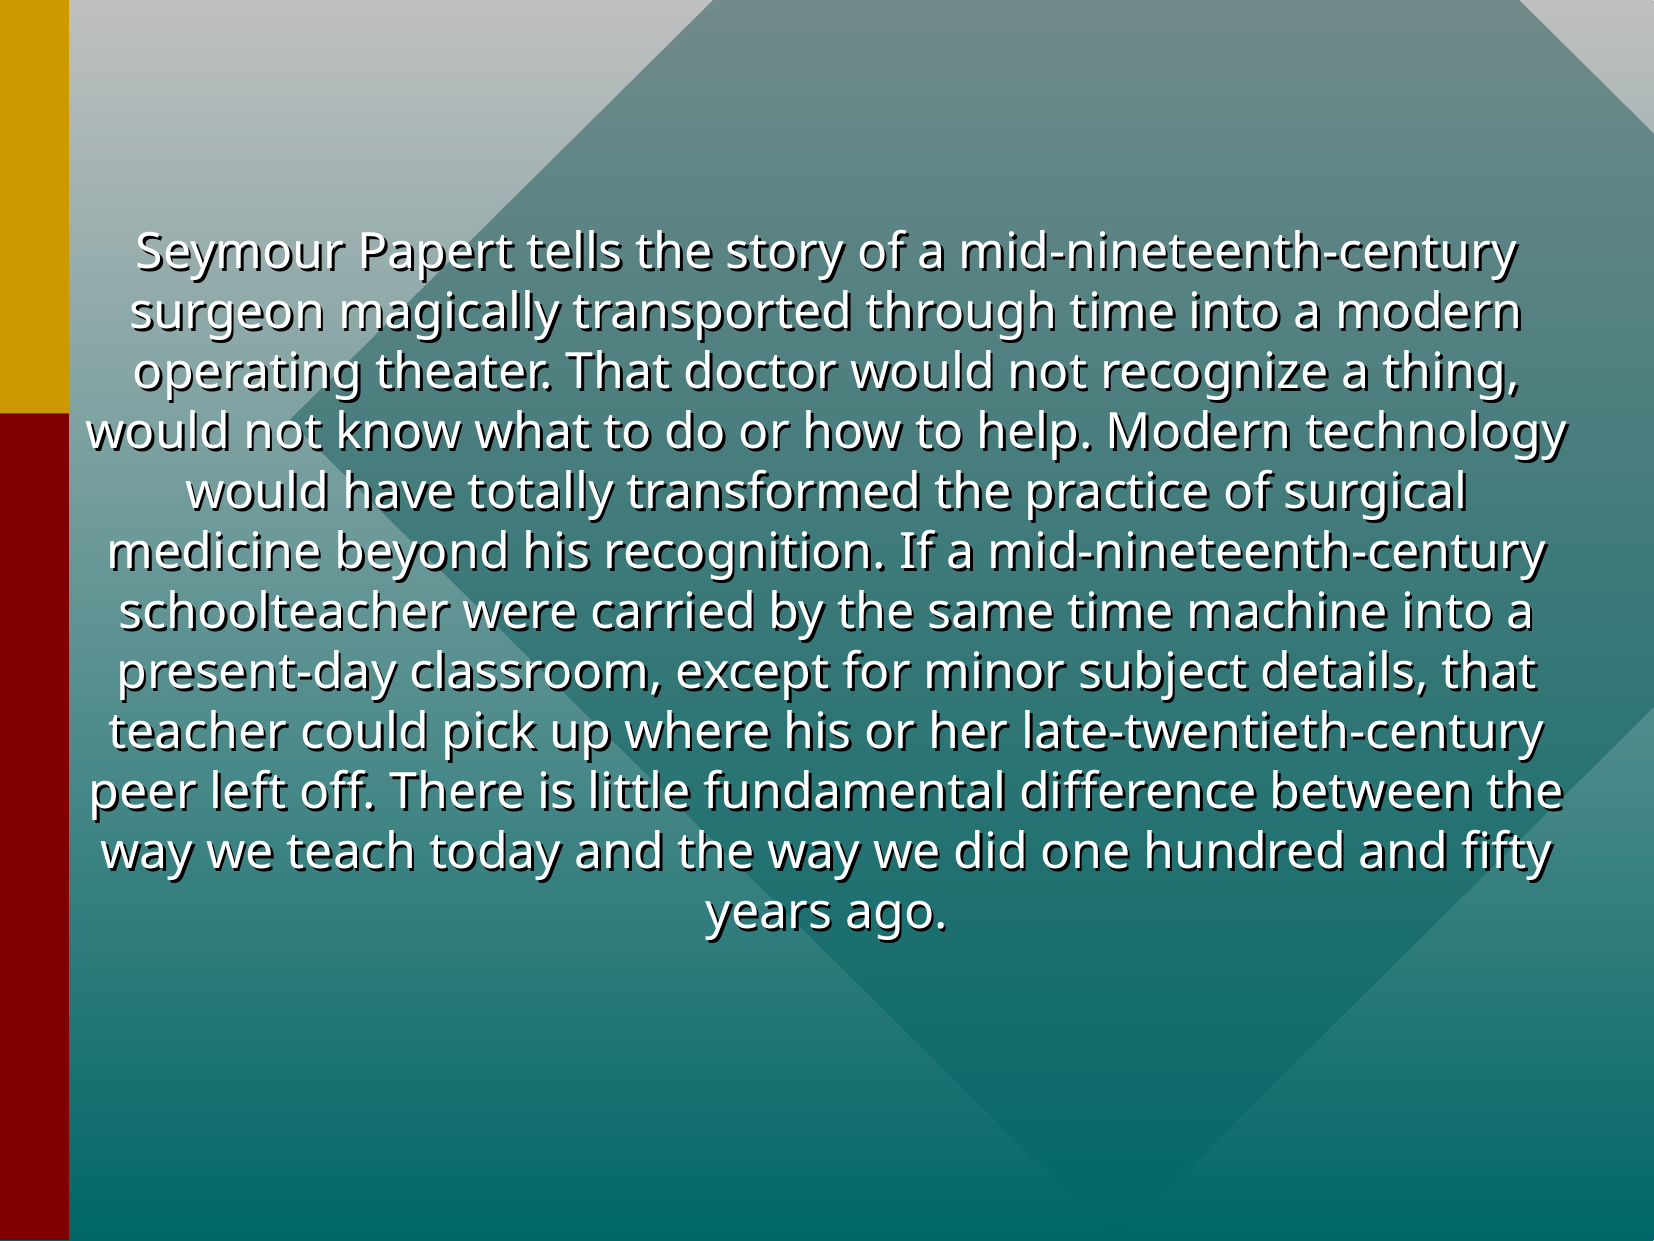

# Seymour Papert tells the story of a mid-nineteenth-century surgeon magically transported through time into a modern operating theater. That doctor would not recognize a thing, would not know what to do or how to help. Modern technology would have totally transformed the practice of surgical medicine beyond his recognition. If a mid-nineteenth-century schoolteacher were carried by the same time machine into a present-day classroom, except for minor subject details, that teacher could pick up where his or her late-twentieth-century peer left off. There is little fundamental difference between the way we teach today and the way we did one hundred and fifty years ago.